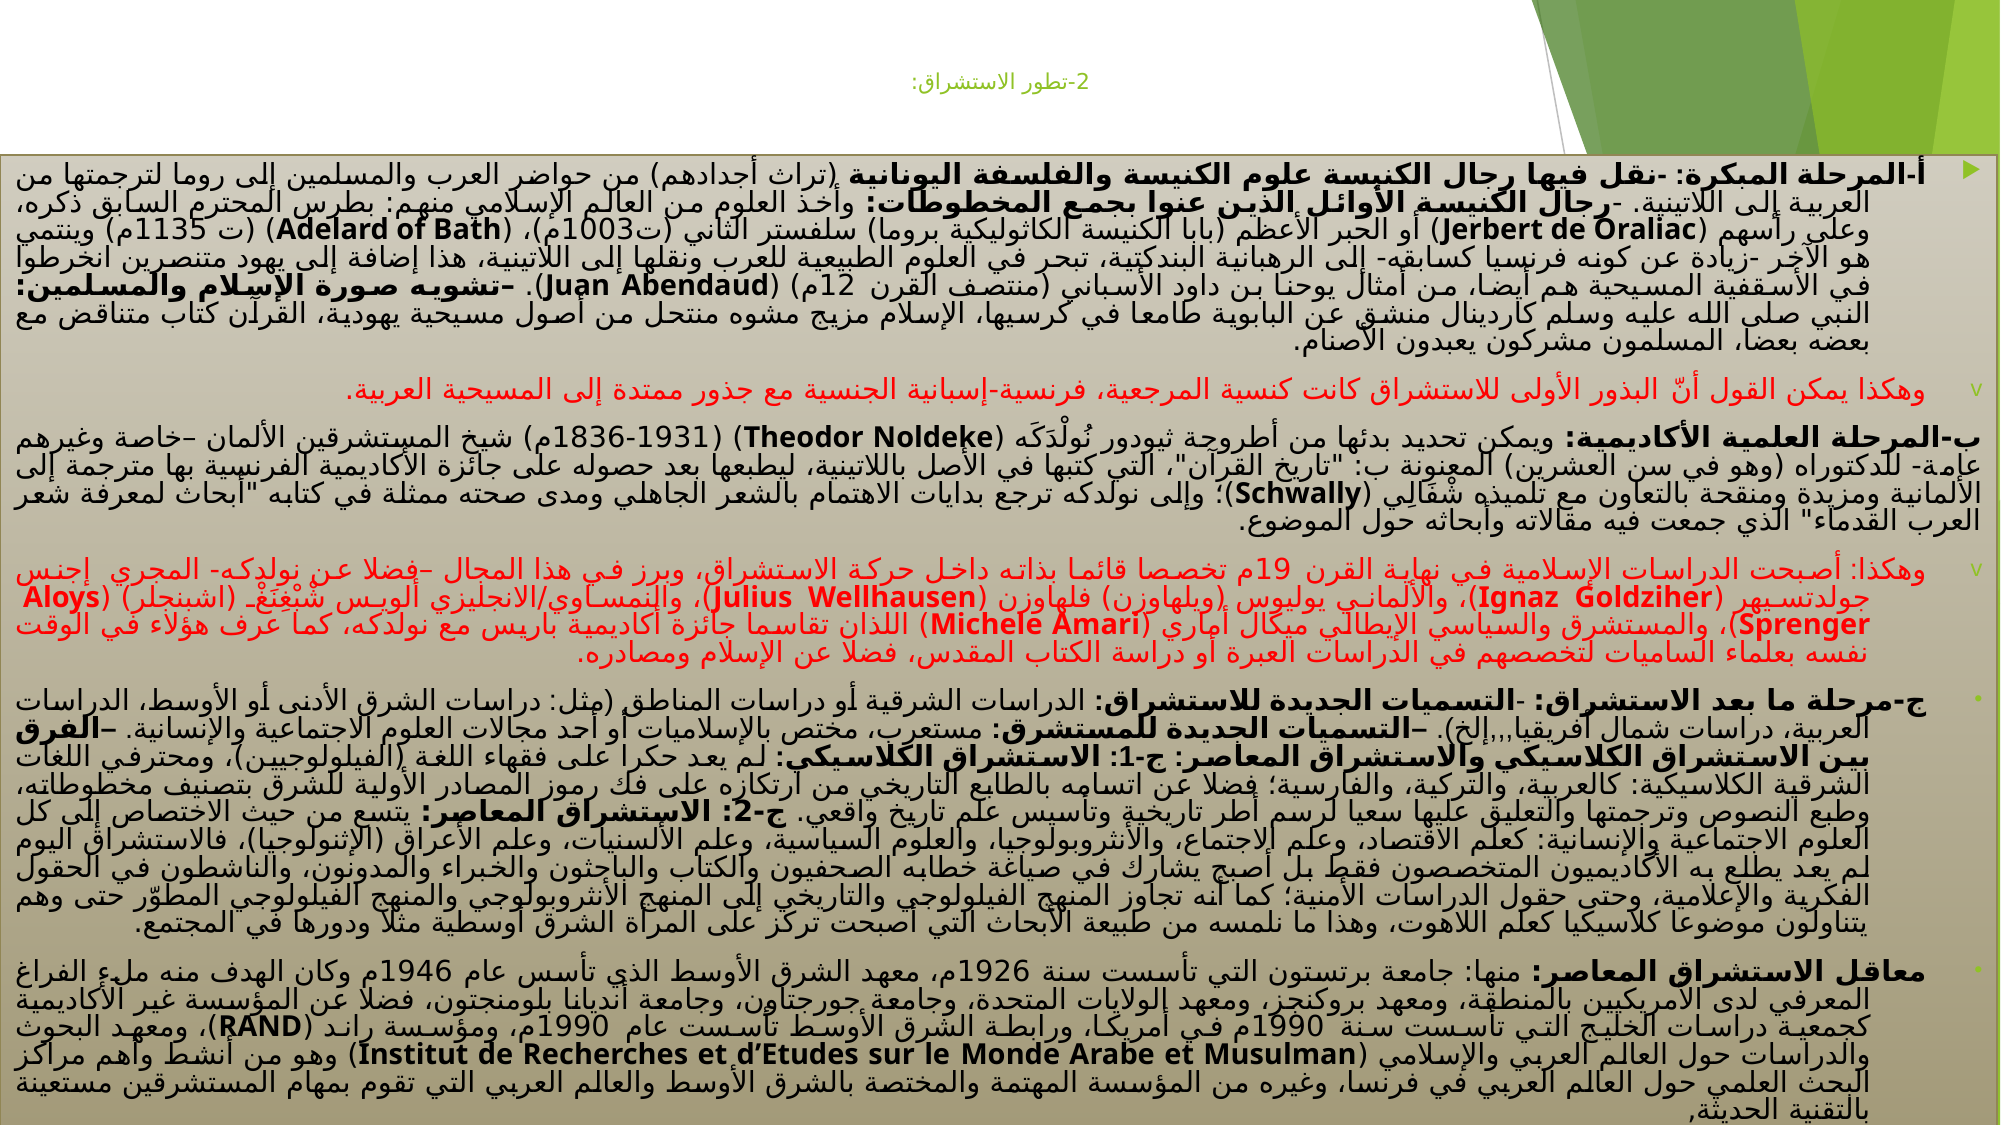

# 2-تطور الاستشراق:
أ-المرحلة المبكرة: -نقل فيها رجال الكنيسة علوم الكنيسة والفلسفة اليونانية (تراث أجدادهم) من حواضر العرب والمسلمين إلى روما لترجمتها من العربية إلى اللاتينية. -رجال الكنيسة الأوائل الذين عنوا بجمع المخطوطات: وأخذ العلوم من العالم الإسلامي منهم: بطرس المحترم السابق ذكره، وعلى رأسهم (Jerbert de Oraliac) أو الحبر الأعظم (بابا الكنيسة الكاثوليكية بروما) سلفستر الثاني (ت1003م)، (Adelard of Bath) (ت 1135م) وينتمي هو الآخر -زيادة عن كونه فرنسيا كسابقه- إلى الرهبانية البندكتية، تبحر في العلوم الطبيعية للعرب ونقلها إلى اللاتينية، هذا إضافة إلى يهود متنصرين انخرطوا في الأسقفية المسيحية هم أيضا، من أمثال يوحنا بن داود الأسباني (منتصف القرن 12م) (Juan Abendaud). –تشويه صورة الإسلام والمسلمين: النبي صلى الله عليه وسلم كاردينال منشق عن البابوية طامعا في كرسيها، الإسلام مزيج مشوه منتحل من أصول مسيحية يهودية، القرآن كتاب متناقض مع بعضه بعضا، المسلمون مشركون يعبدون الأصنام.
وهكذا يمكن القول أنّ البذور الأولى للاستشراق كانت كنسية المرجعية، فرنسية-إسبانية الجنسية مع جذور ممتدة إلى المسيحية العربية.
ب-المرحلة العلمية الأكاديمية: ويمكن تحديد بدئها من أطروحة ثيودور نُولْدَكَه (Theodor Noldeke) (1836-1931م) شيخ المستشرقين الألمان –خاصة وغيرهم عامة- للدكتوراه (وهو في سن العشرين) المعنونة ب: "تاريخ القرآن"، التي كتبها في الأصل باللاتينية، ليطبعها بعد حصوله على جائزة الأكاديمية الفرنسية بها مترجمة إلى الألمانية ومزيدة ومنقحة بالتعاون مع تلميذه شْفَالِي (Schwally)؛ وإلى نولدكه ترجع بدايات الاهتمام بالشعر الجاهلي ومدى صحته ممثلة في كتابه "أبحاث لمعرفة شعر العرب القدماء" الذي جمعت فيه مقالاته وأبحاثه حول الموضوع.
وهكذا: أصبحت الدراسات الإسلامية في نهاية القرن 19م تخصصا قائما بذاته داخل حركة الاستشراق، وبرز في هذا المجال –فضلا عن نولدكه- المجري إجنس جولدتسيهر (Ignaz Goldziher)، والألماني يوليوس (ويلهاوزن) فلهاوزن (Julius Wellhausen)، والنمساوي/الانجليزي ألويس شْبْغِنَغْ (اشبنجلر) (Aloys Sprenger)، والمستشرق والسياسي الإيطالي ميكال أماري (Michele Amari) اللذان تقاسما جائزة أكاديمية باريس مع نولدكه، كما عرف هؤلاء في الوقت نفسه بعلماء الساميات لتخصصهم في الدراسات العبرة أو دراسة الكتاب المقدس، فضلا عن الإسلام ومصادره.
ج-مرحلة ما بعد الاستشراق: -التسميات الجديدة للاستشراق: الدراسات الشرقية أو دراسات المناطق (مثل: دراسات الشرق الأدنى أو الأوسط، الدراسات العربية، دراسات شمال أفريقيا,,,إلخ). –التسميات الجديدة للمستشرق: مستعرب، مختص بالإسلاميات أو أحد مجالات العلوم الاجتماعية والإنسانية. –الفرق بين الاستشراق الكلاسيكي والاستشراق المعاصر: ج-1: الاستشراق الكلاسيكي: لم يعد حكرا على فقهاء اللغة (الفيلولوجيين)، ومحترفي اللغات الشرقية الكلاسيكية: كالعربية، والتركية، والفارسية؛ فضلا عن اتسامه بالطابع التاريخي من ارتكازه على فك رموز المصادر الأولية للشرق بتصنيف مخطوطاته، وطبع النصوص وترجمتها والتعليق عليها سعيا لرسم أطر تاريخية وتأسيس علم تاريخ واقعي. ج-2: الاستشراق المعاصر: يتسع من حيث الاختصاص إلى كل العلوم الاجتماعية والإنسانية: كعلم الاقتصاد، وعلم الاجتماع، والأنثروبولوجيا، والعلوم السياسية، وعلم الألسنيات، وعلم الأعراق (الإثنولوجيا)، فالاستشراق اليوم لم يعد يطلع به الأكاديميون المتخصصون فقط بل أصبح يشارك في صياغة خطابه الصحفيون والكتاب والباحثون والخبراء والمدونون، والناشطون في الحقول الفكرية والإعلامية، وحتى حقول الدراسات الأمنية؛ كما أنه تجاوز المنهج الفيلولوجي والتاريخي إلى المنهج الأنثروبولوجي والمنهج الفيلولوجي المطوّر حتى وهم يتناولون موضوعا كلاسيكيا كعلم اللاهوت، وهذا ما نلمسه من طبيعة الأبحاث التي أصبحت تركز على المرأة الشرق أوسطية مثلا ودورها في المجتمع.
معاقل الاستشراق المعاصر: منها: جامعة برتستون التي تأسست سنة 1926م، معهد الشرق الأوسط الذي تأسس عام 1946م وكان الهدف منه ملء الفراغ المعرفي لدى الأمريكيين بالمنطقة، ومعهد بروكنجز، ومعهد الولايات المتحدة، وجامعة جورجتاون، وجامعة أنديانا بلومنجتون، فضلا عن المؤسسة غير الأكاديمية كجمعية دراسات الخليج التي تأسست سنة 1990م في أمريكا، ورابطة الشرق الأوسط تأسست عام 1990م، ومؤسسة راند (RAND)، ومعهد البحوث والدراسات حول العالم العربي والإسلامي (Institut de Recherches et d’Etudes sur le Monde Arabe et Musulman) وهو من أنشط وأهم مراكز البحث العلمي حول العالم العربي في فرنسا، وغيره من المؤسسة المهتمة والمختصة بالشرق الأوسط والعالم العربي التي تقوم بمهام المستشرقين مستعينة بالتقنية الحديثة,